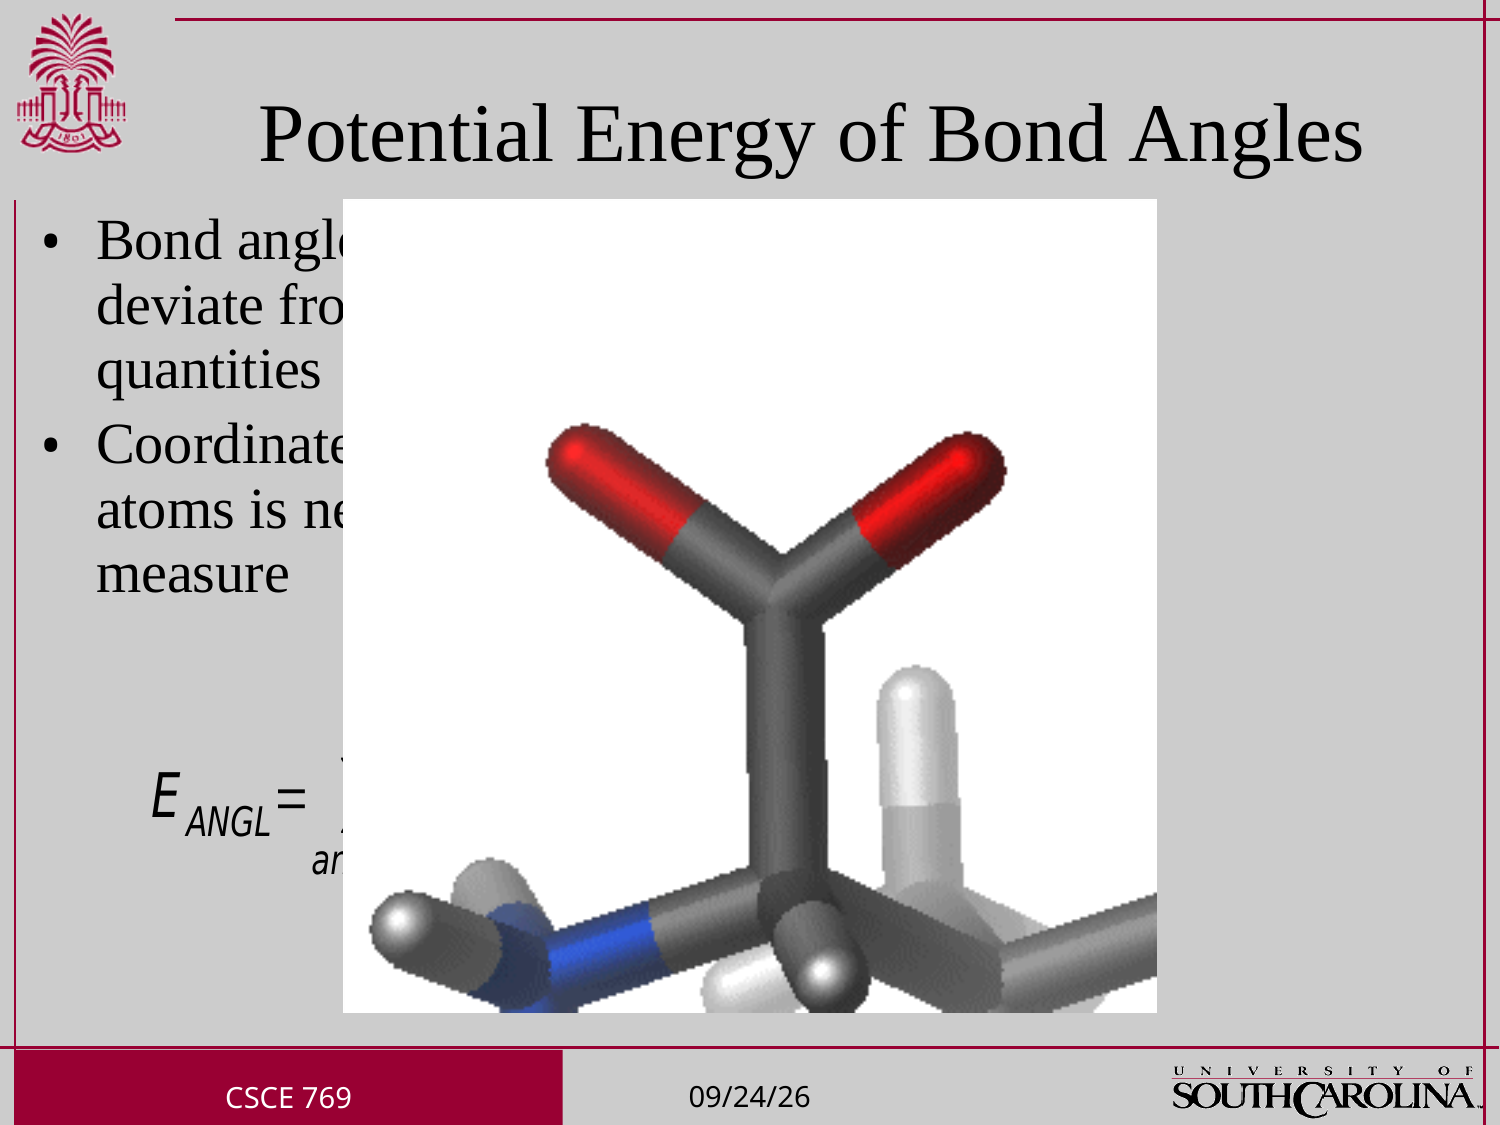

# Potential Energy of Bond Angles
Bond angles should not deviate from the known quantities
Coordinates of three atoms is needed for this measure